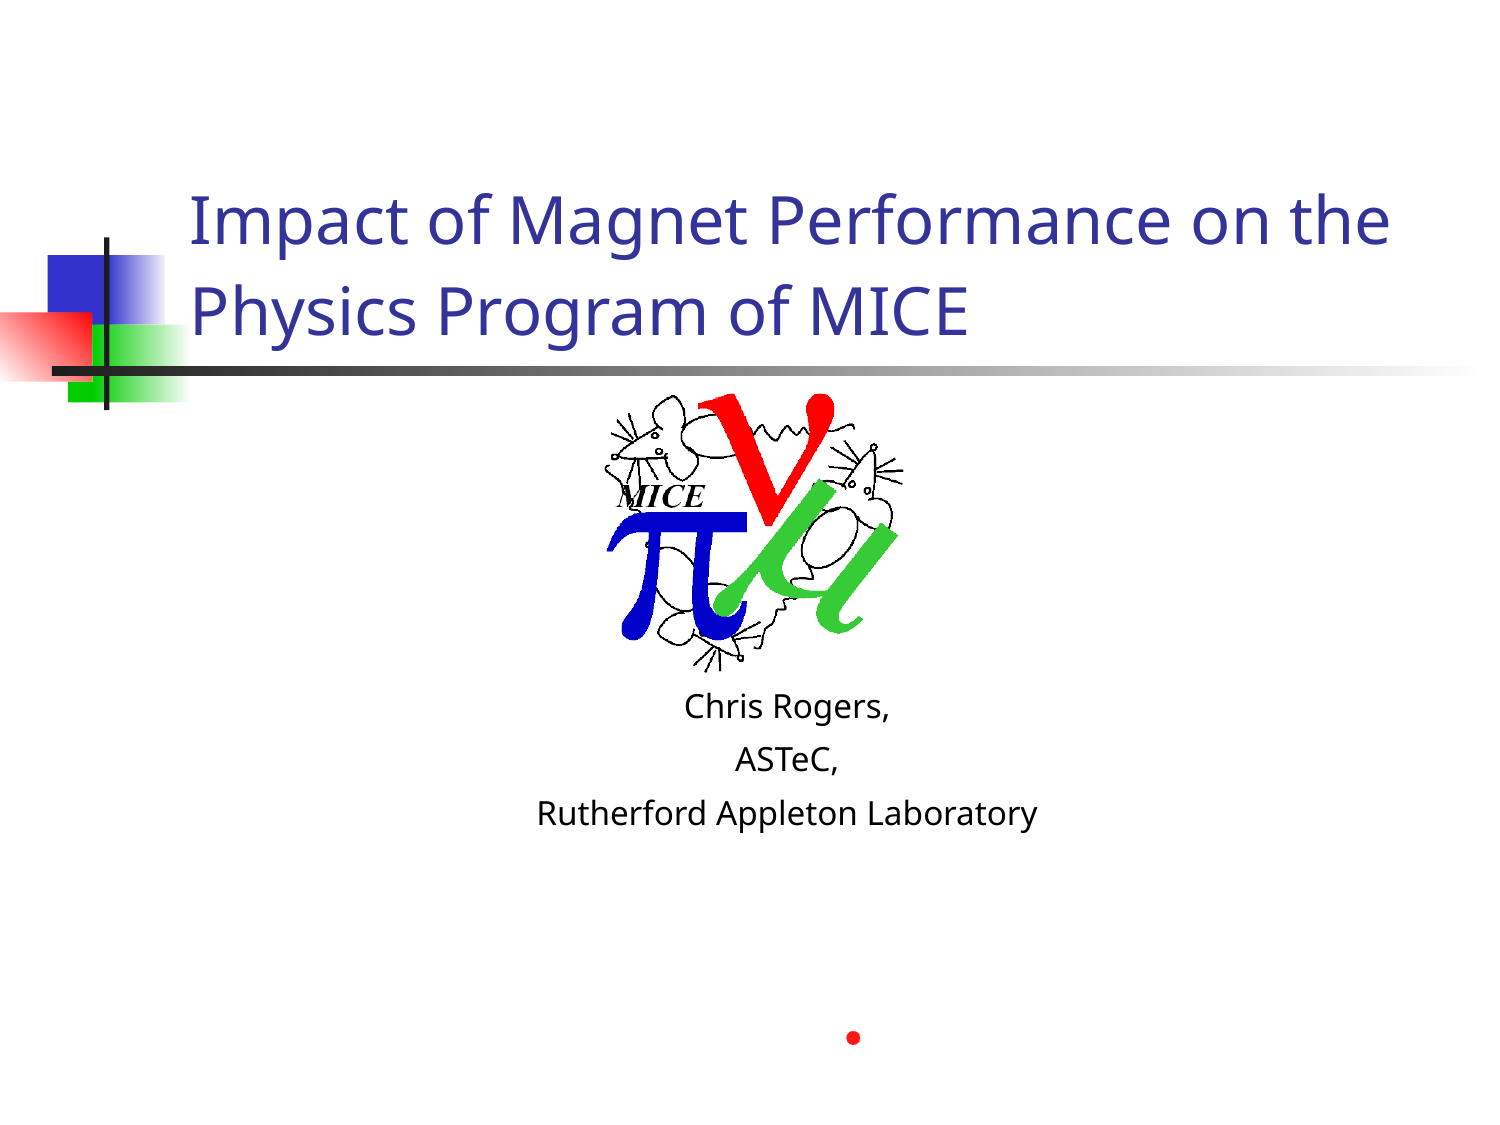

# Impact of Magnet Performance on the Physics Program of MICE
Chris Rogers,
ASTeC,
Rutherford Appleton Laboratory